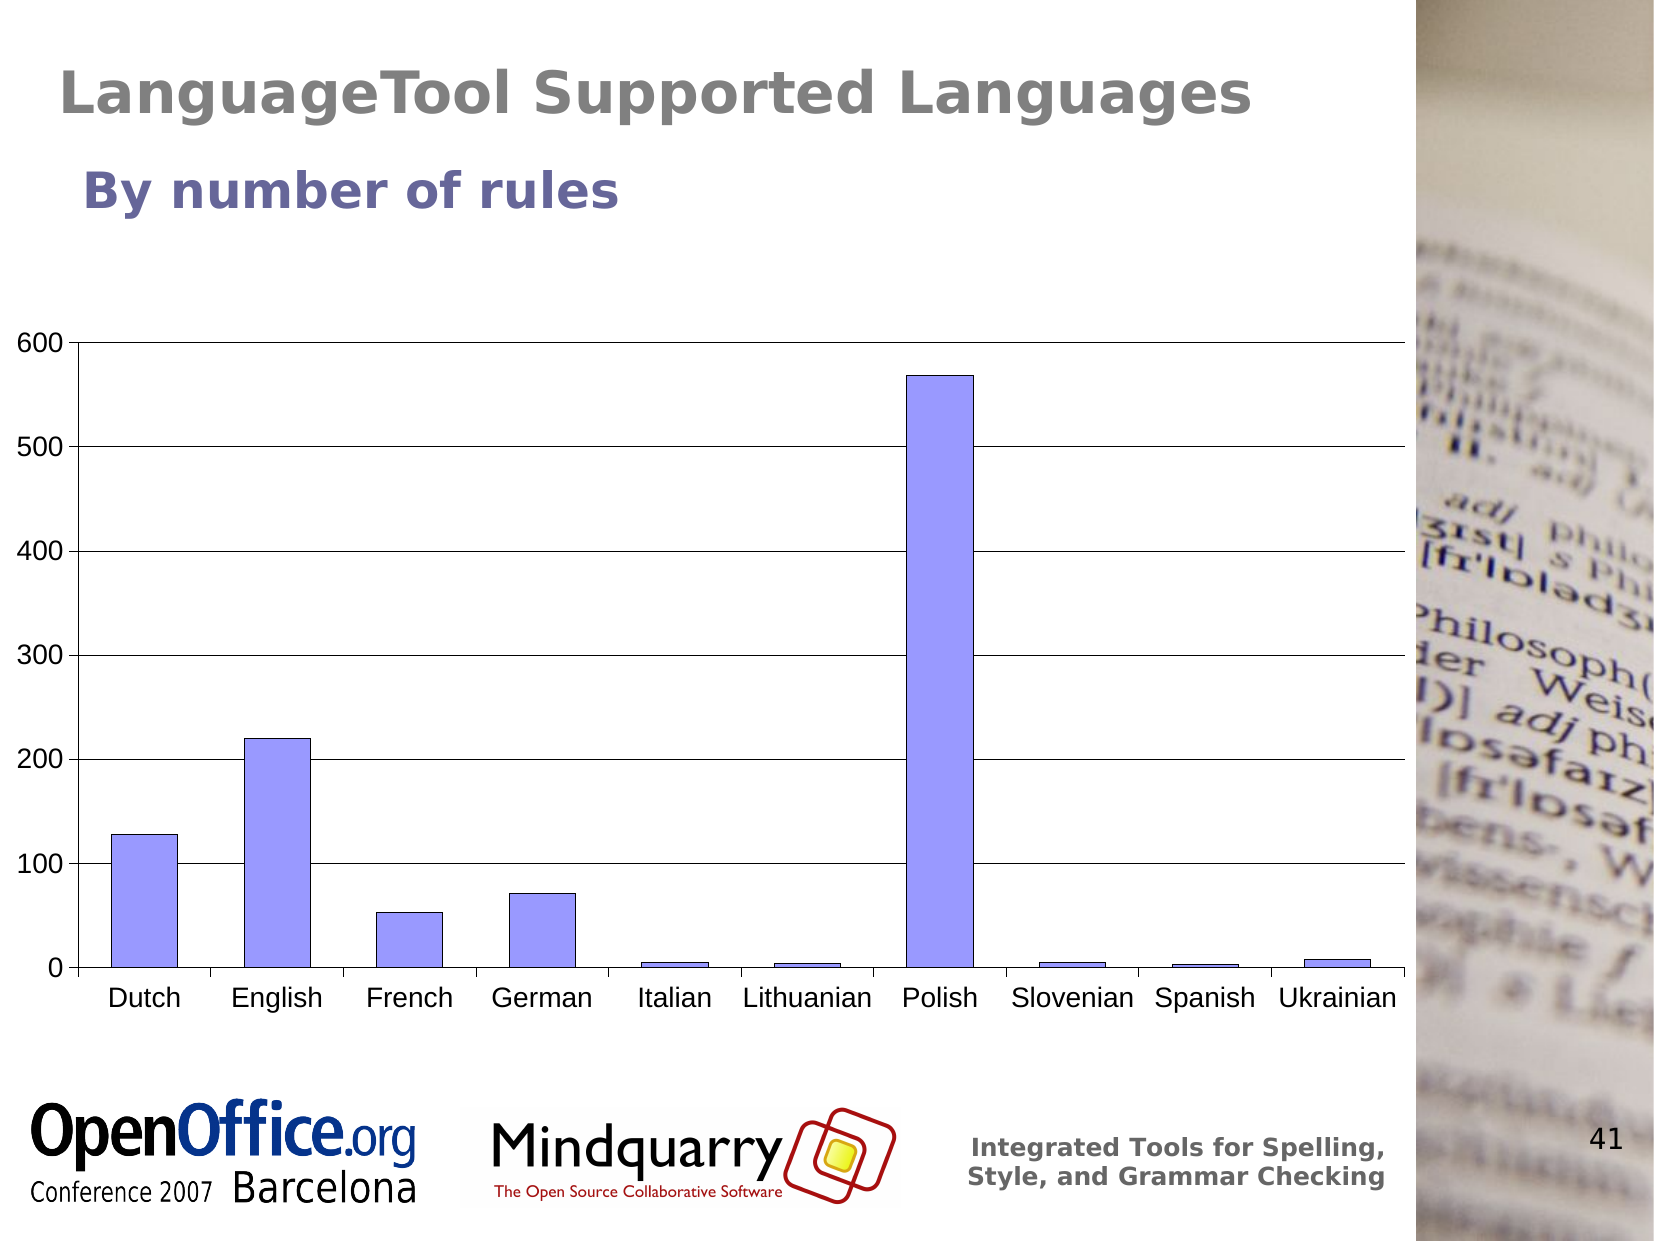

LanguageTool Supported Languages
By number of rules
### Chart
| Category | Column 1 |
|---|---|
| Dutch | 128.0 |
| English | 220.0 |
| French | 53.0 |
| German | 71.0 |
| Italian | 5.0 |
| Lithuanian | 4.0 |
| Polish | 569.0 |
| Slovenian | 5.0 |
| Spanish | 3.0 |
| Ukrainian | 8.0 |41
#